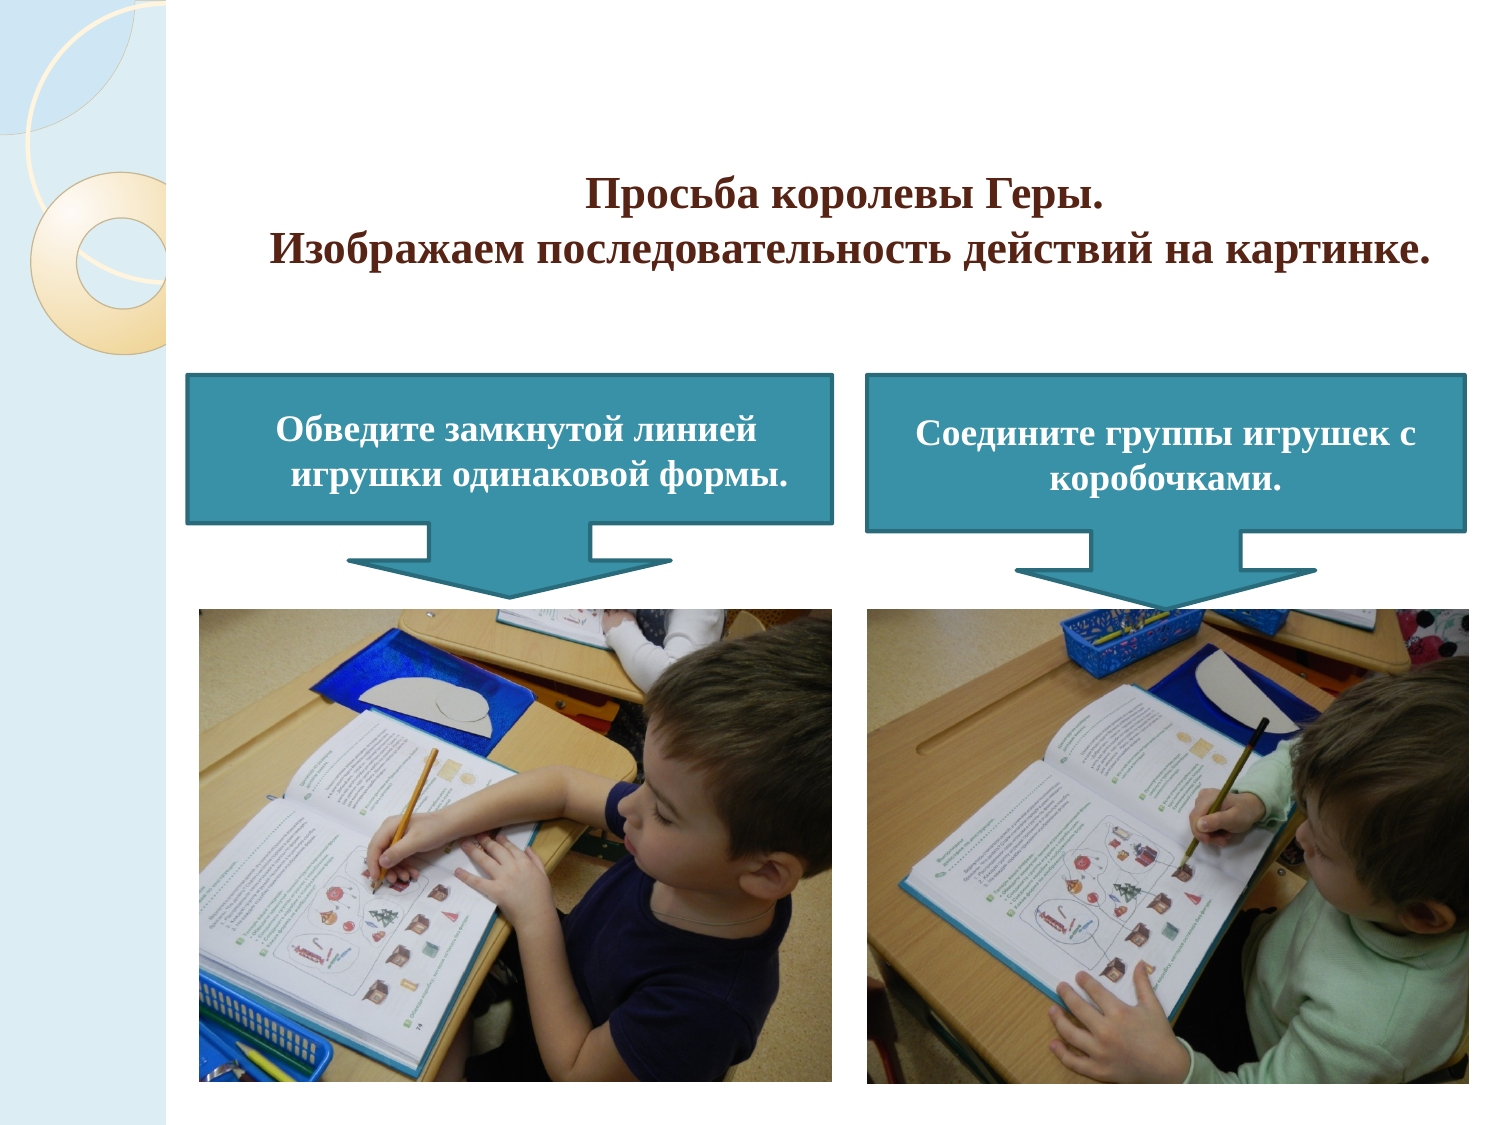

# Просьба королевы Геры. Изображаем последовательность действий на картинке.
Обведите замкнутой линией игрушки одинаковой формы.
Соедините группы игрушек с коробочками.